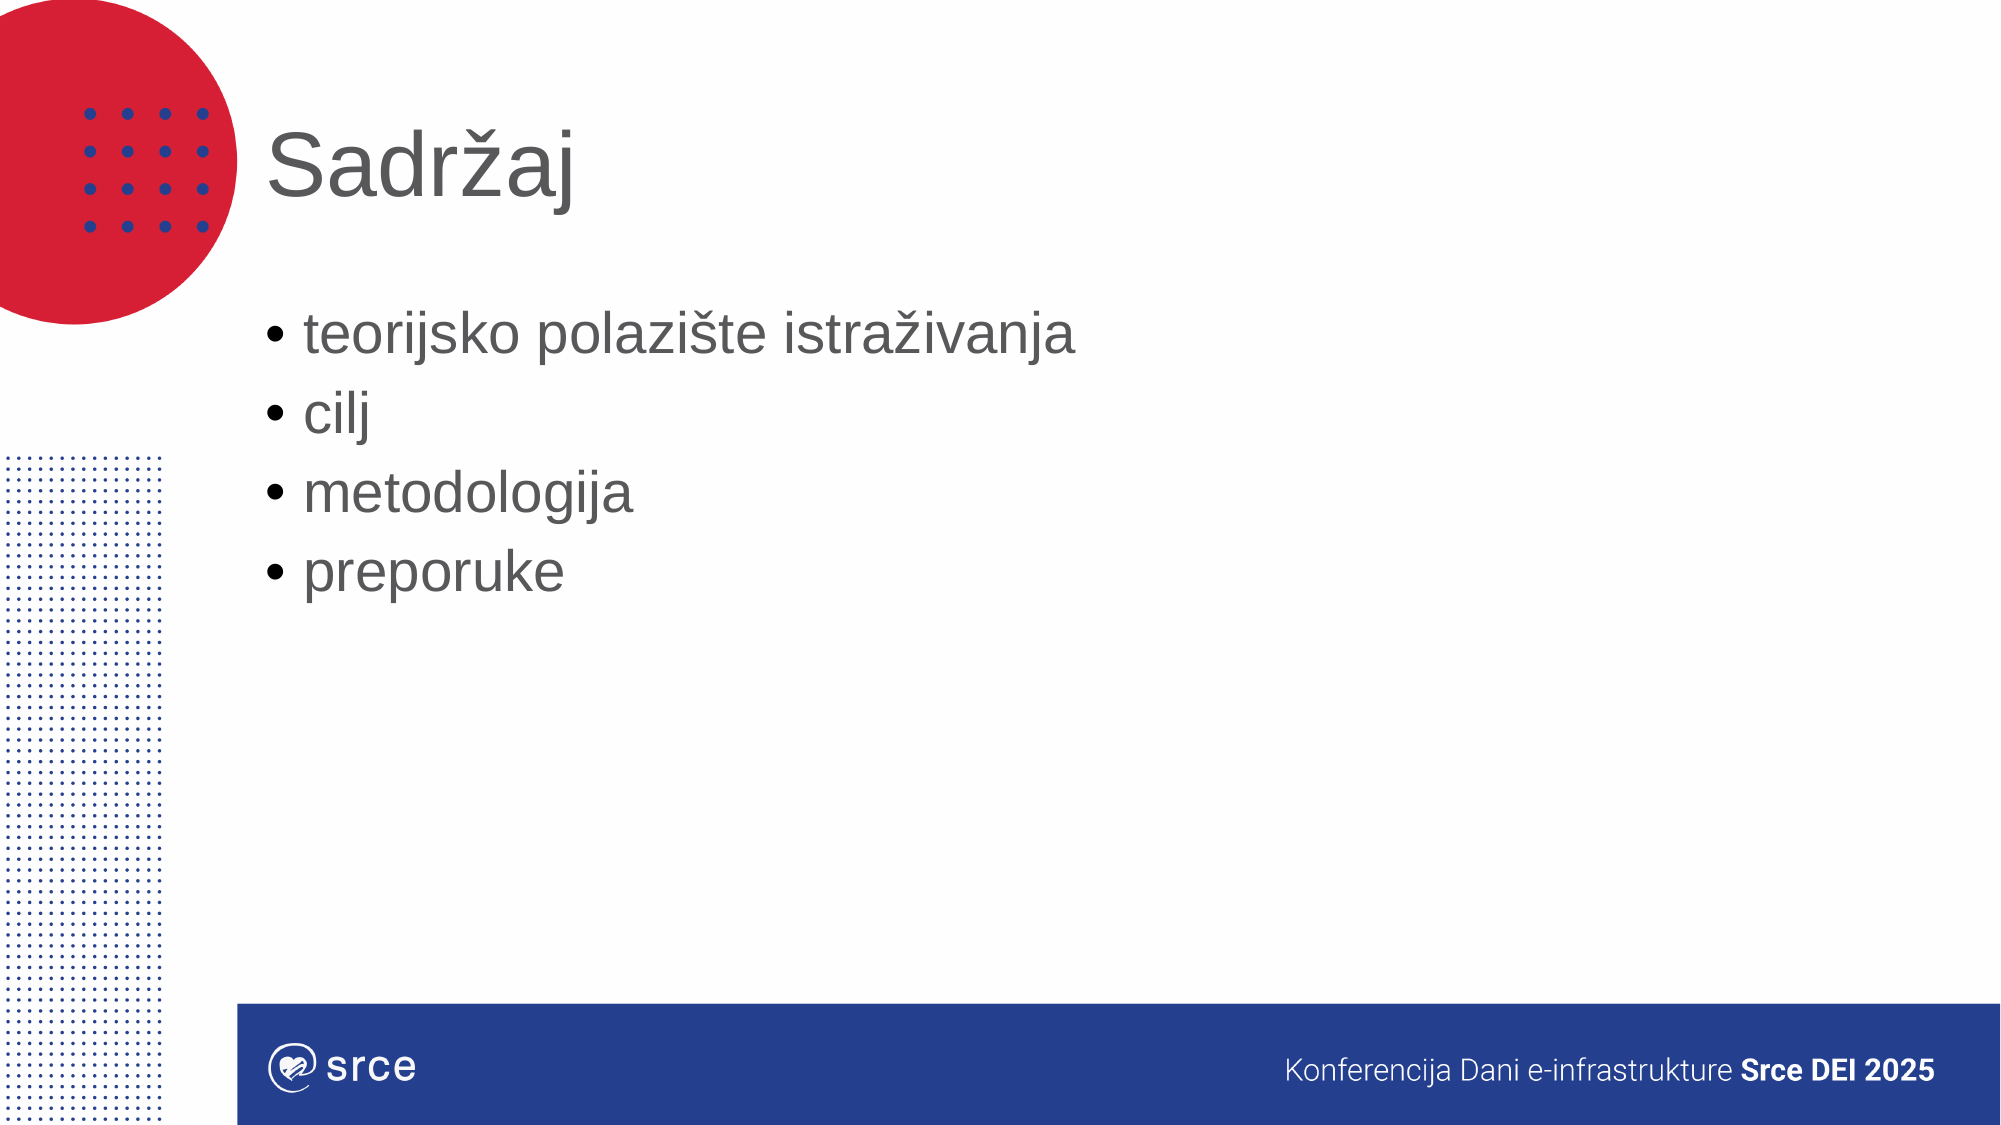

# Sadržaj
teorijsko polazište istraživanja
cilj
metodologija
preporuke